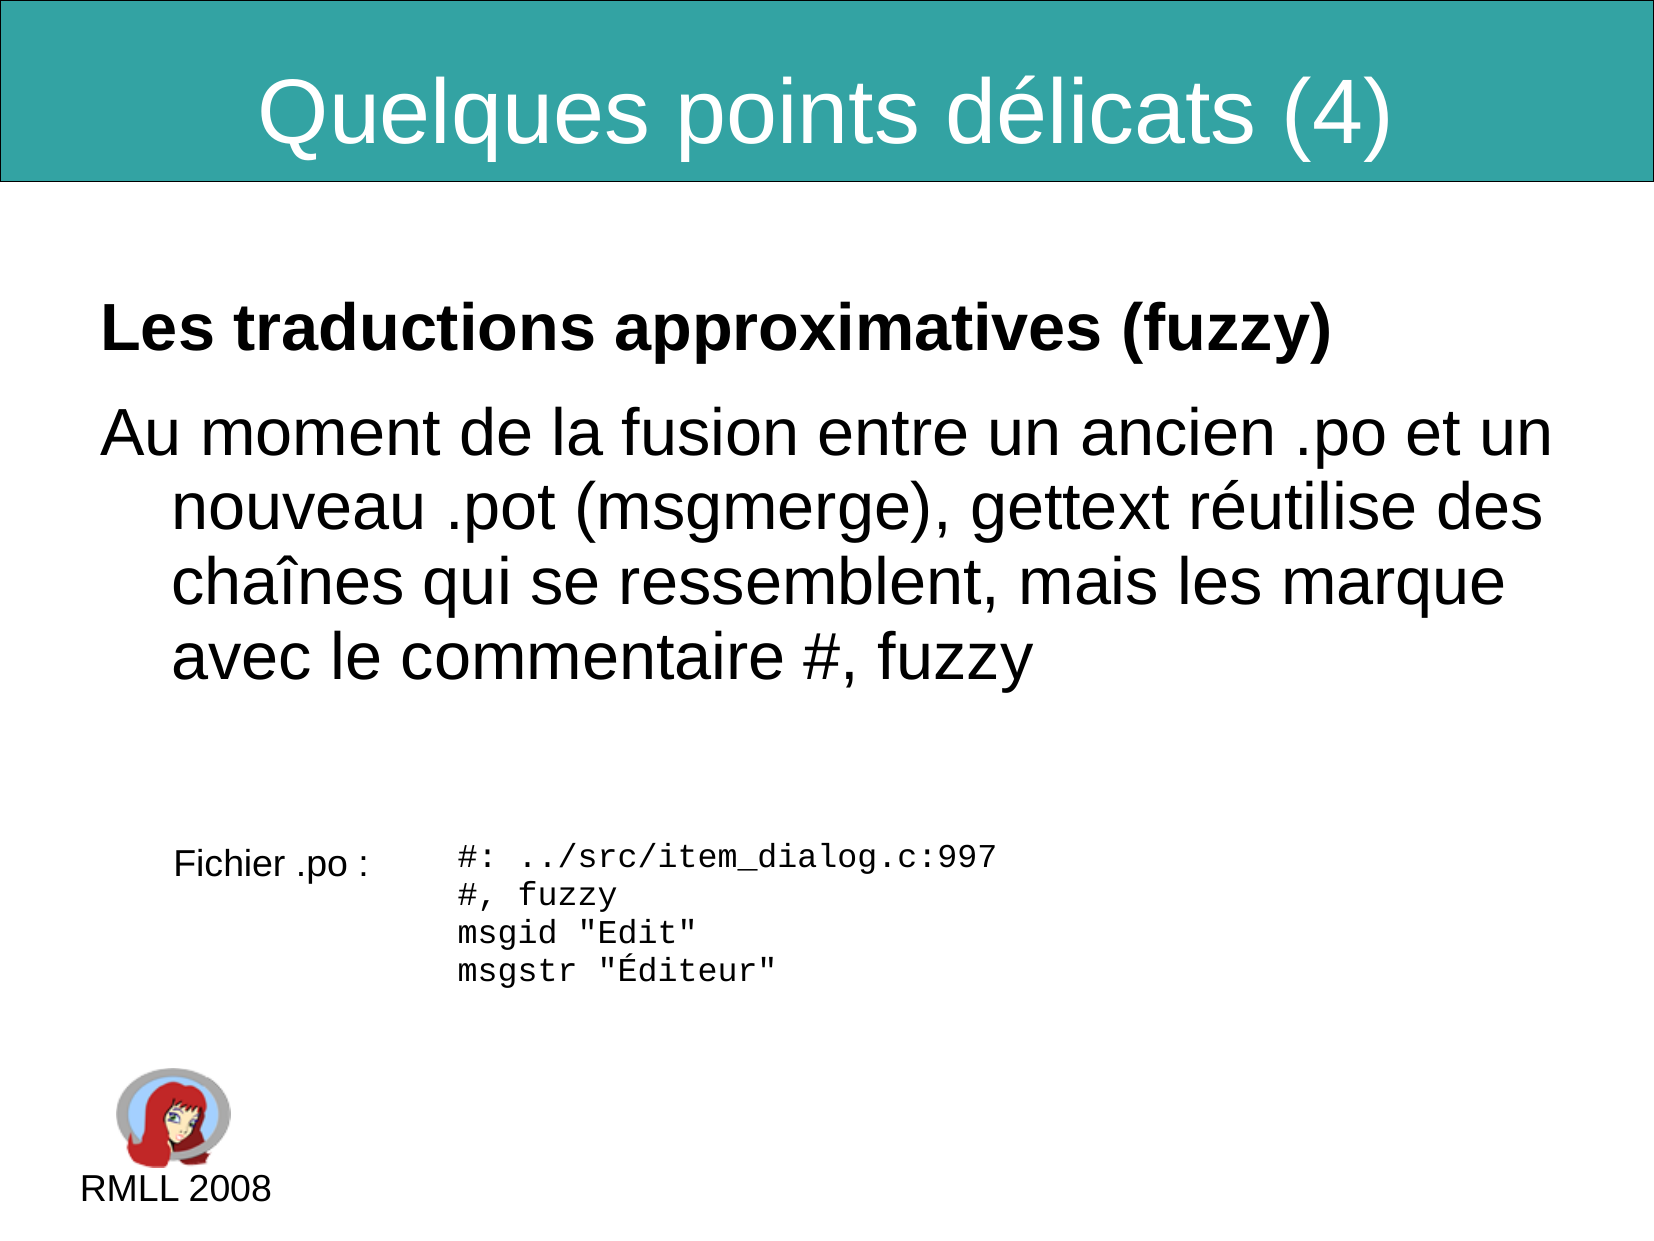

# Quelques points délicats (4)
Les traductions approximatives (fuzzy)
Au moment de la fusion entre un ancien .po et un nouveau .pot (msgmerge), gettext réutilise des chaînes qui se ressemblent, mais les marque avec le commentaire #, fuzzy
#: ../src/item_dialog.c:997
#, fuzzy
msgid "Edit"
msgstr "Éditeur"
Fichier .po :